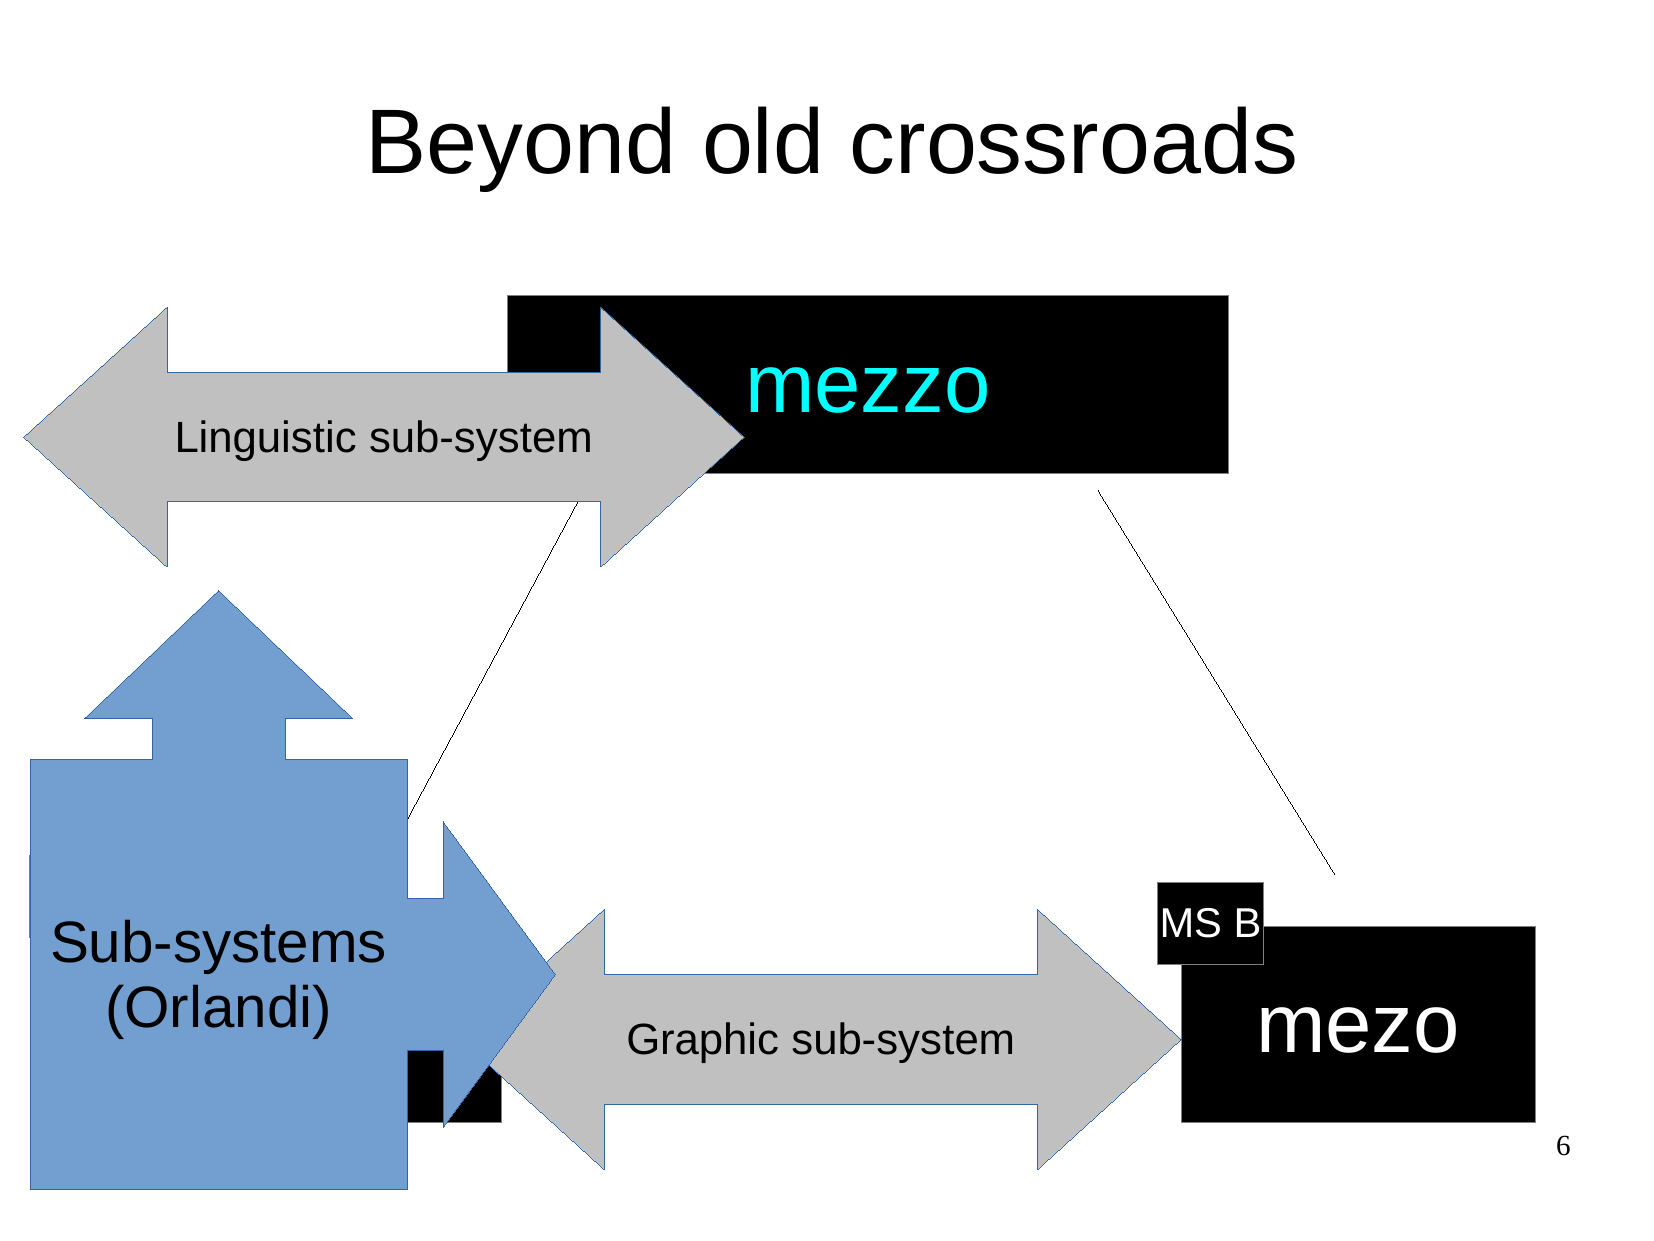

# Beyond old crossroads
mezzo
Linguistic sub-system
Sub-systems
(Orlandi)
MS A
MS B
Graphic sub-system
Meço
mezo
6